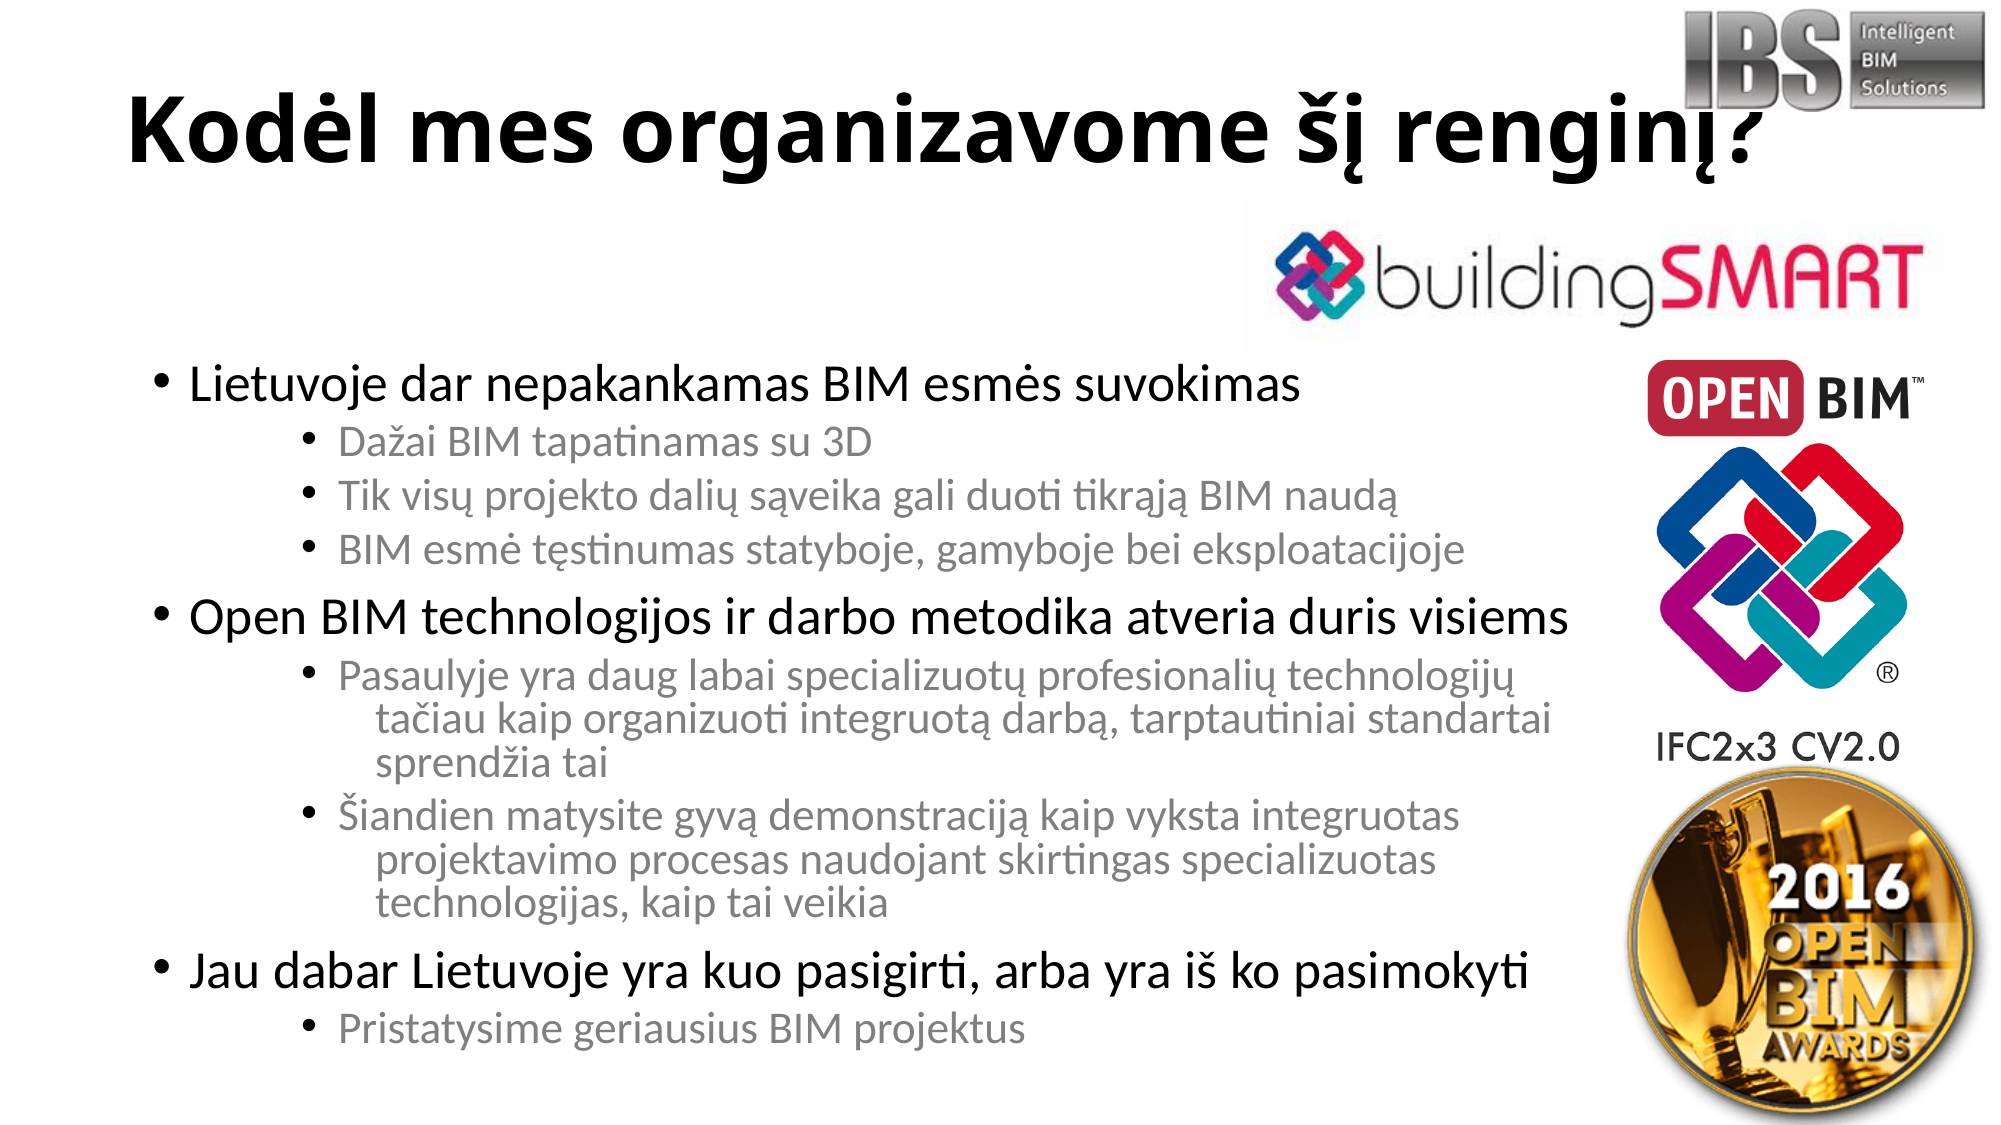

# Kodėl mes organizavome šį renginį?
Lietuvoje dar nepakankamas BIM esmės suvokimas
Dažai BIM tapatinamas su 3D
Tik visų projekto dalių sąveika gali duoti tikrąją BIM naudą
BIM esmė tęstinumas statyboje, gamyboje bei eksploatacijoje
Open BIM technologijos ir darbo metodika atveria duris visiems
Pasaulyje yra daug labai specializuotų profesionalių technologijų tačiau kaip organizuoti integruotą darbą, tarptautiniai standartai sprendžia tai
Šiandien matysite gyvą demonstraciją kaip vyksta integruotas projektavimo procesas naudojant skirtingas specializuotas technologijas, kaip tai veikia
Jau dabar Lietuvoje yra kuo pasigirti, arba yra iš ko pasimokyti
Pristatysime geriausius BIM projektus